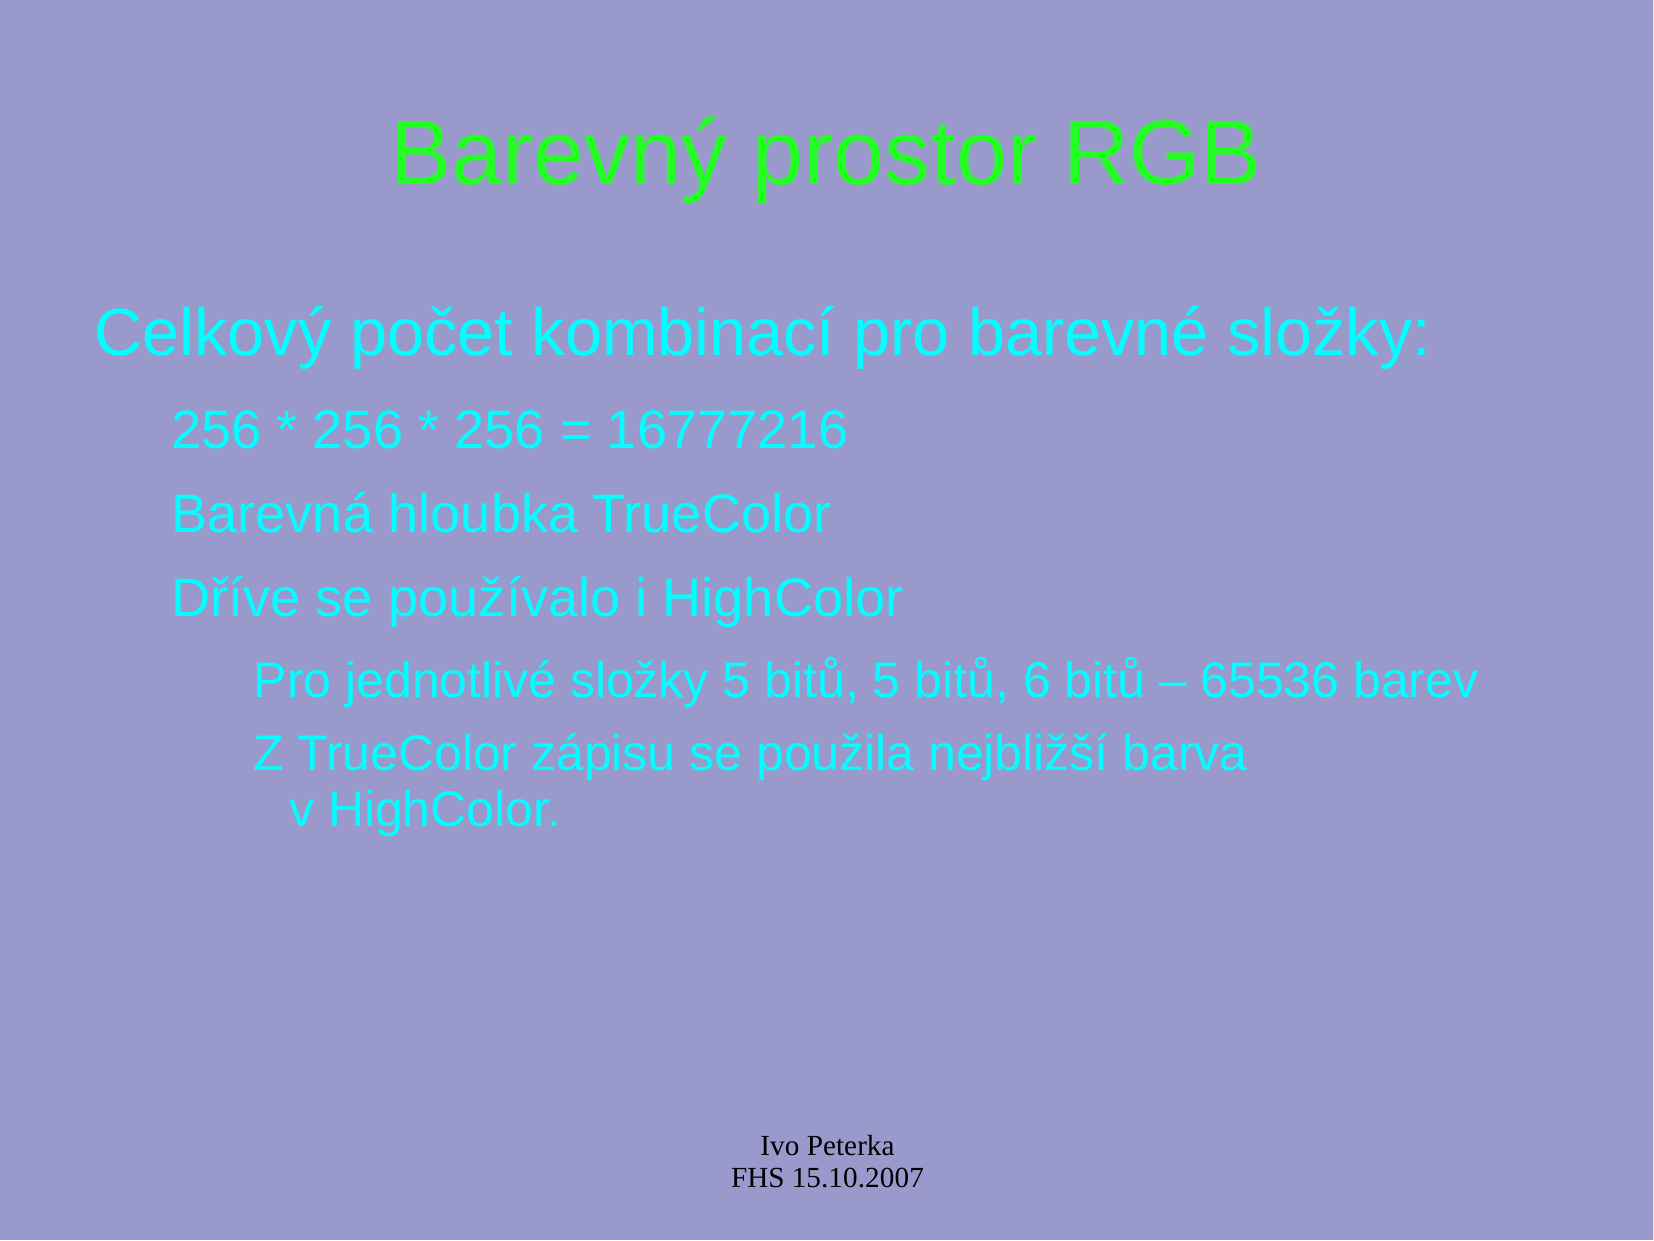

# Barevný prostor RGB
Celkový počet kombinací pro barevné složky:
256 * 256 * 256 = 16777216
Barevná hloubka TrueColor
Dříve se používalo i HighColor
Pro jednotlivé složky 5 bitů, 5 bitů, 6 bitů – 65536 barev
Z TrueColor zápisu se použila nejbližší barva
v HighColor.